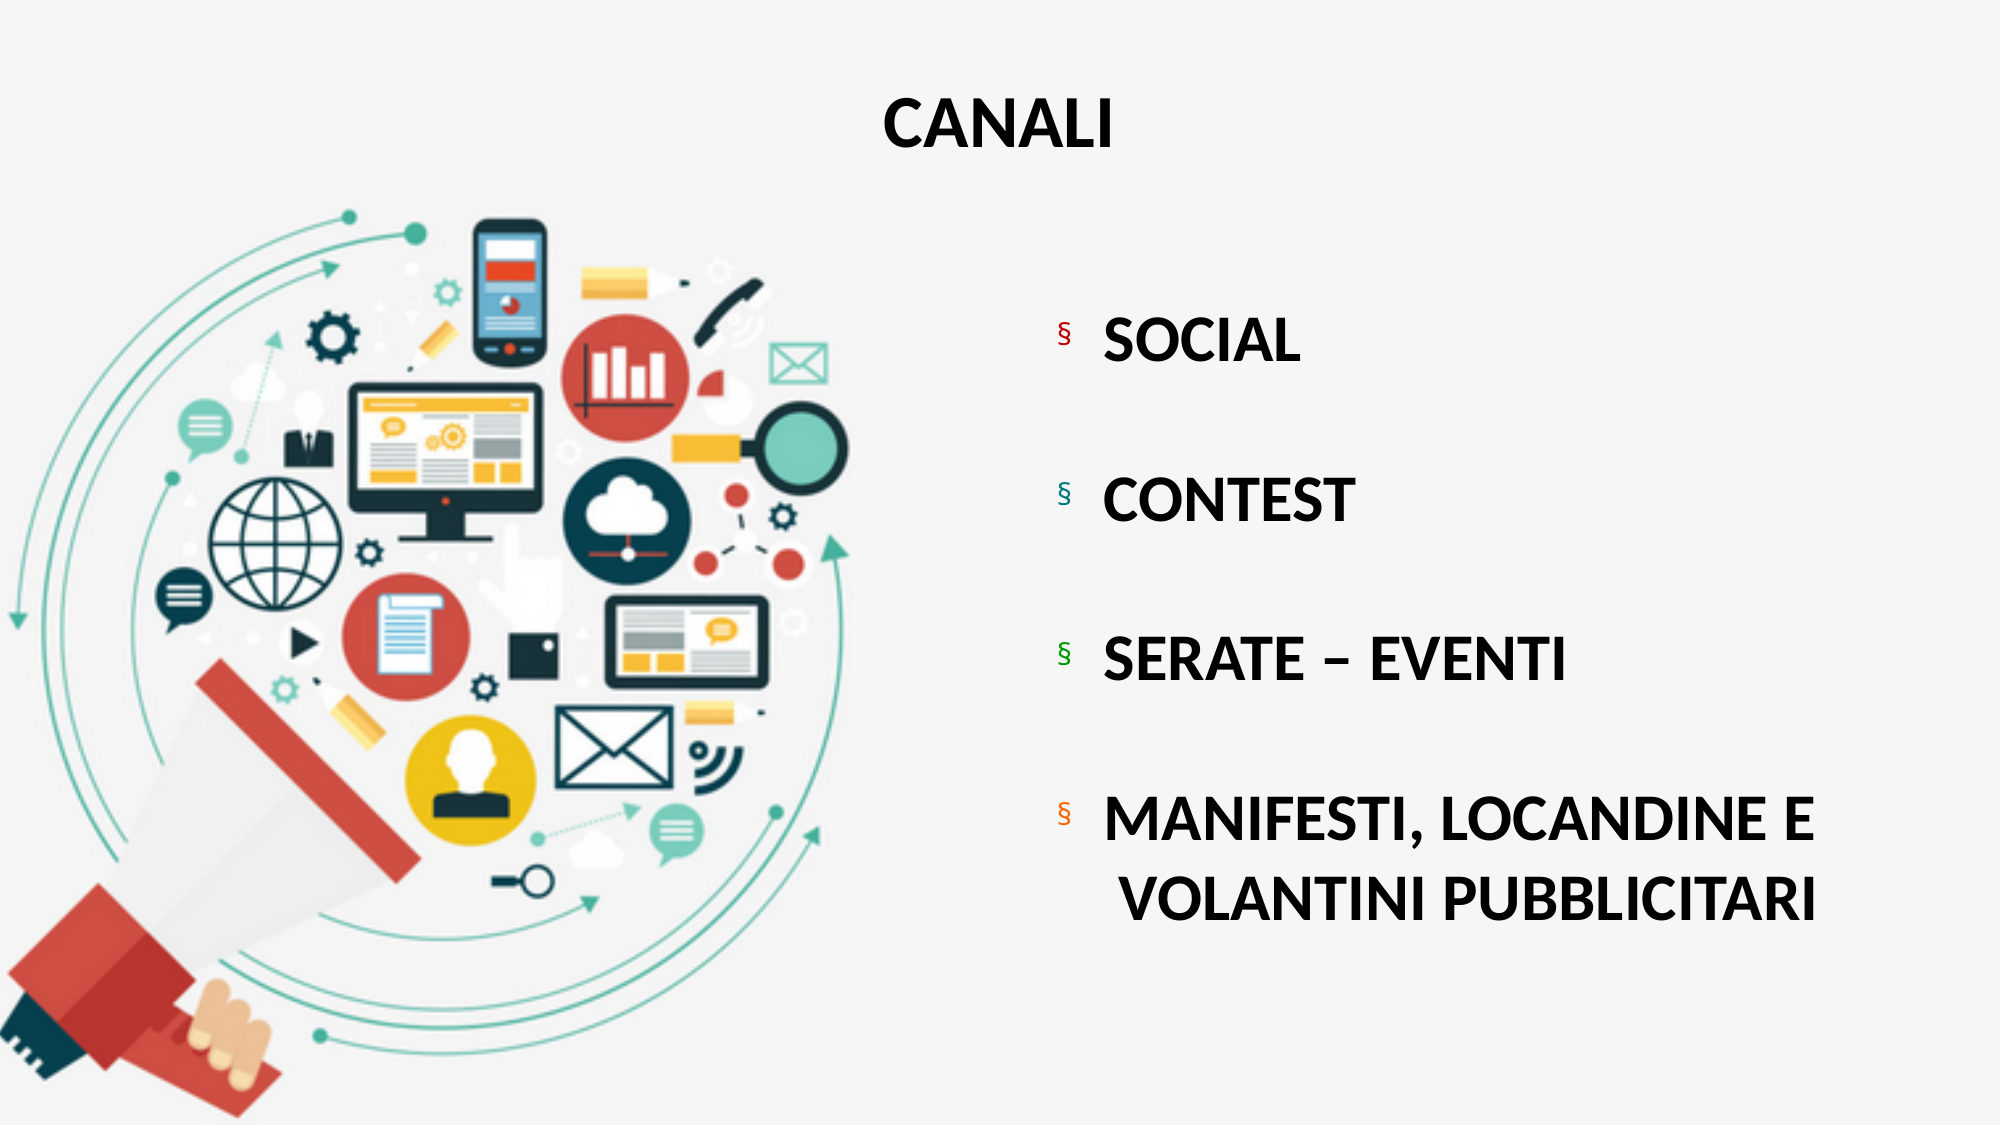

CANALI
SOCIAL
CONTEST
SERATE – EVENTI
MANIFESTI, LOCANDINE E VOLANTINI PUBBLICITARI